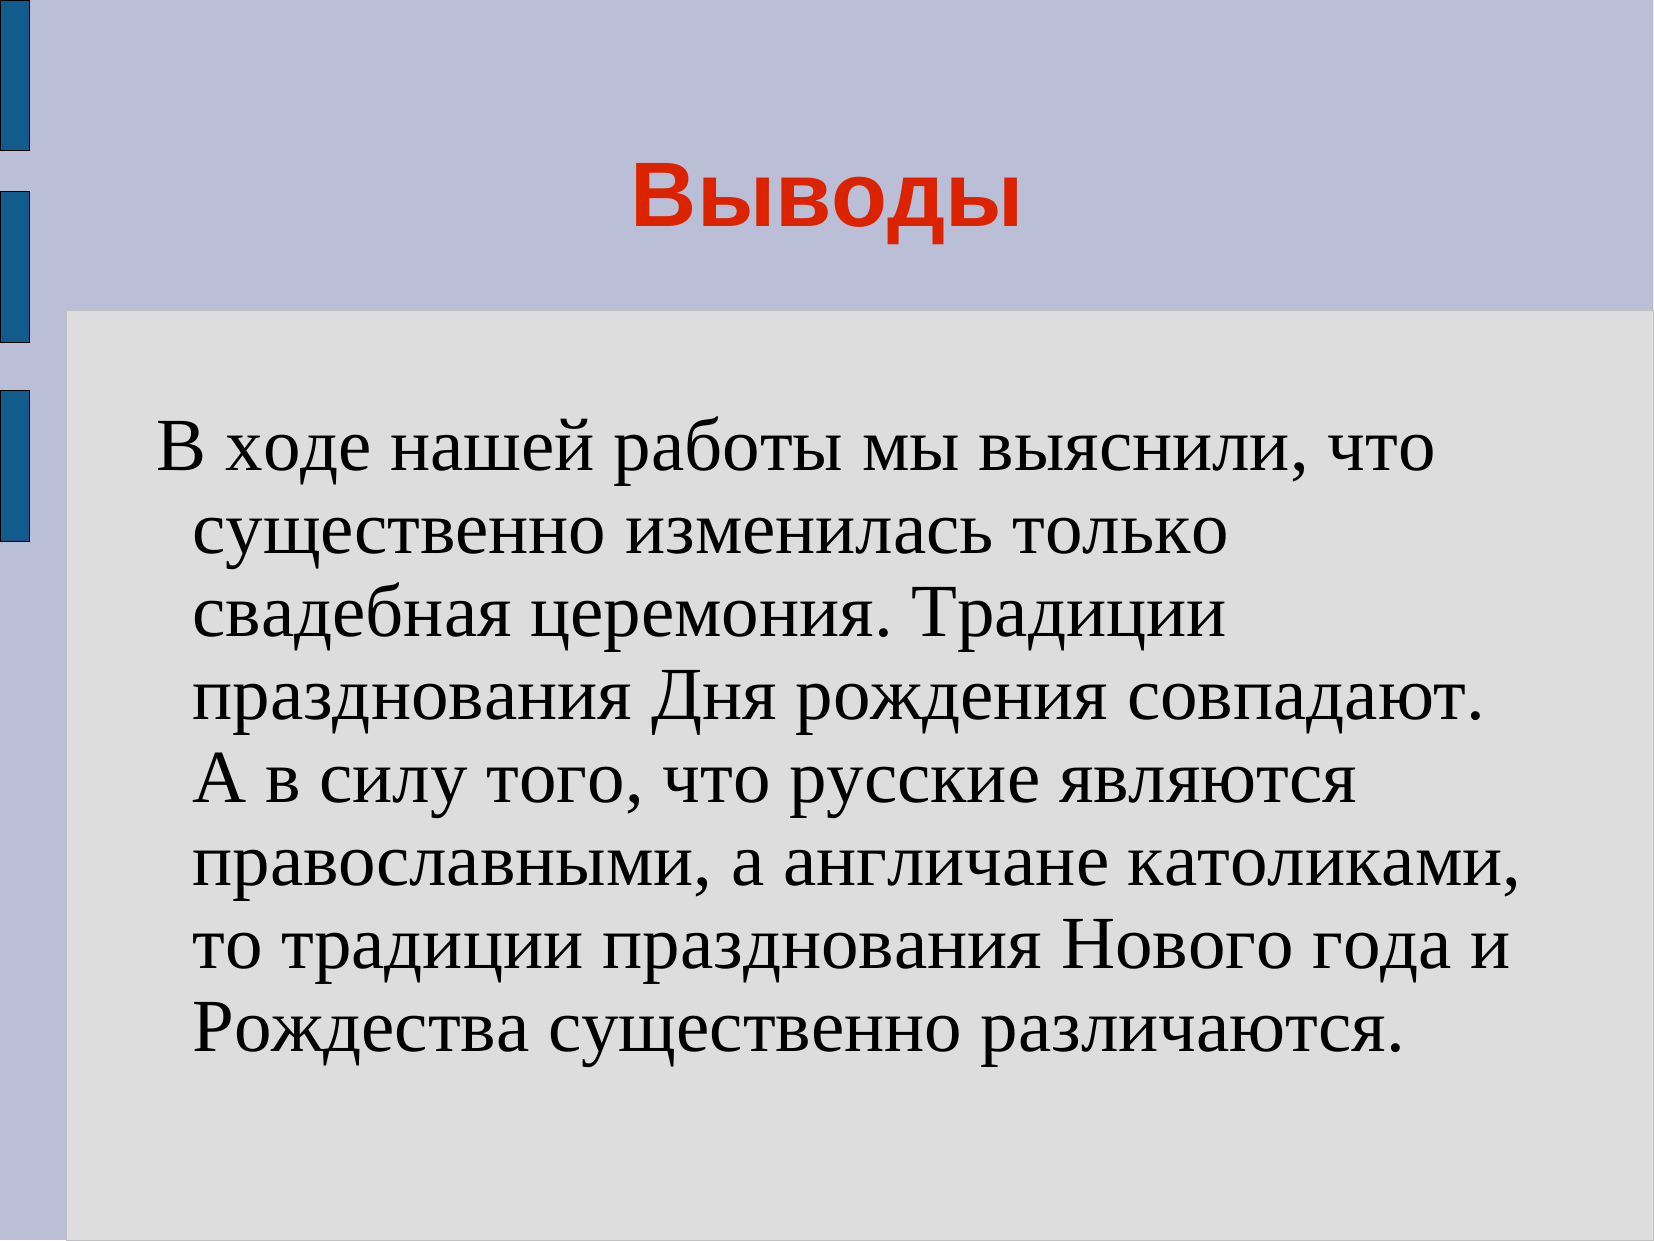

# Выводы
В ходе нашей работы мы выяснили, что существенно изменилась только свадебная церемония. Традиции празднования Дня рождения совпадают. А в силу того, что русские являются православными, а англичане католиками, то традиции празднования Нового года и Рождества существенно различаются.